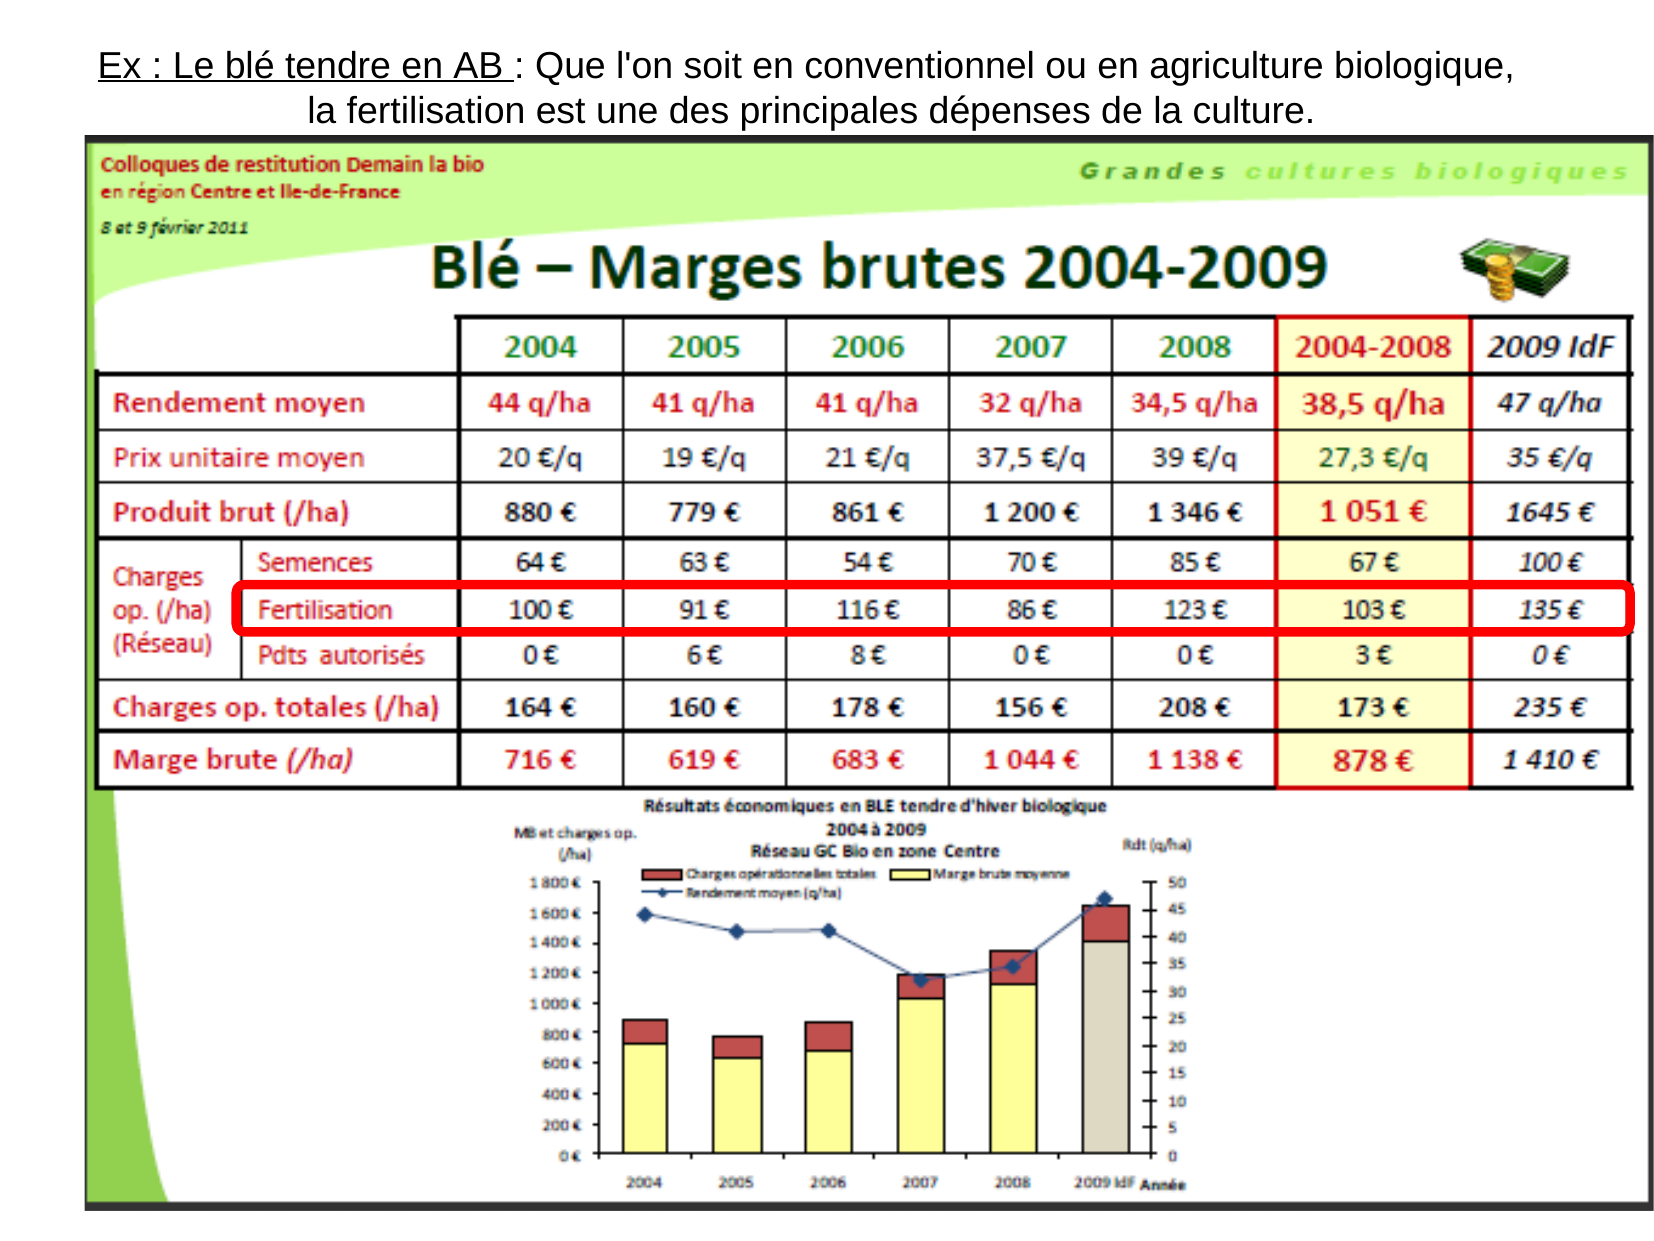

# Ex : Le blé tendre en AB : Que l'on soit en conventionnel ou en agriculture biologique, la fertilisation est une des principales dépenses de la culture.